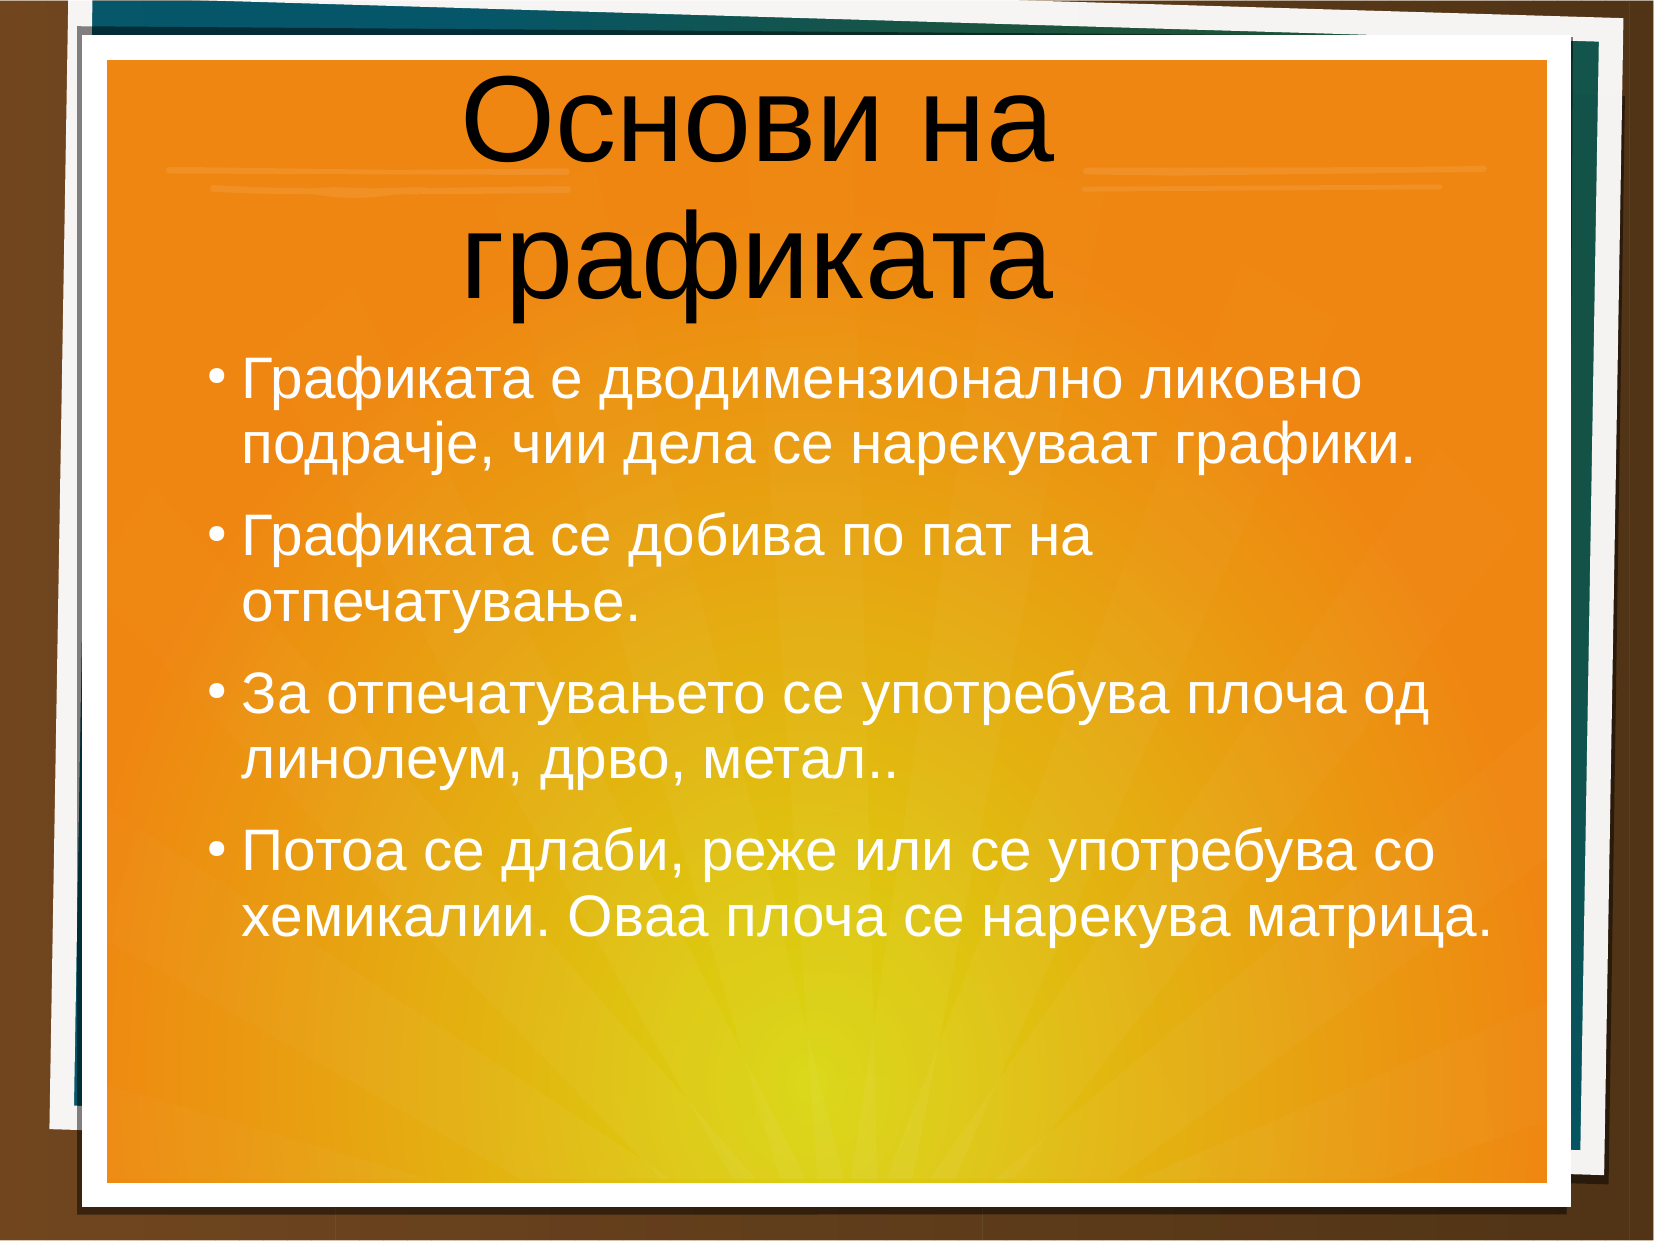

# Основи на графиката
Графиката е дводимензионално ликовно подрачје, чии дела се нарекуваат графики.
Графиката се добива по пат на отпечатување.
За отпечатувањето се употребува плоча од линолеум, дрво, метал..
Потоа се длаби, реже или се употребува со хемикалии. Оваа плоча се нарекува матрица.